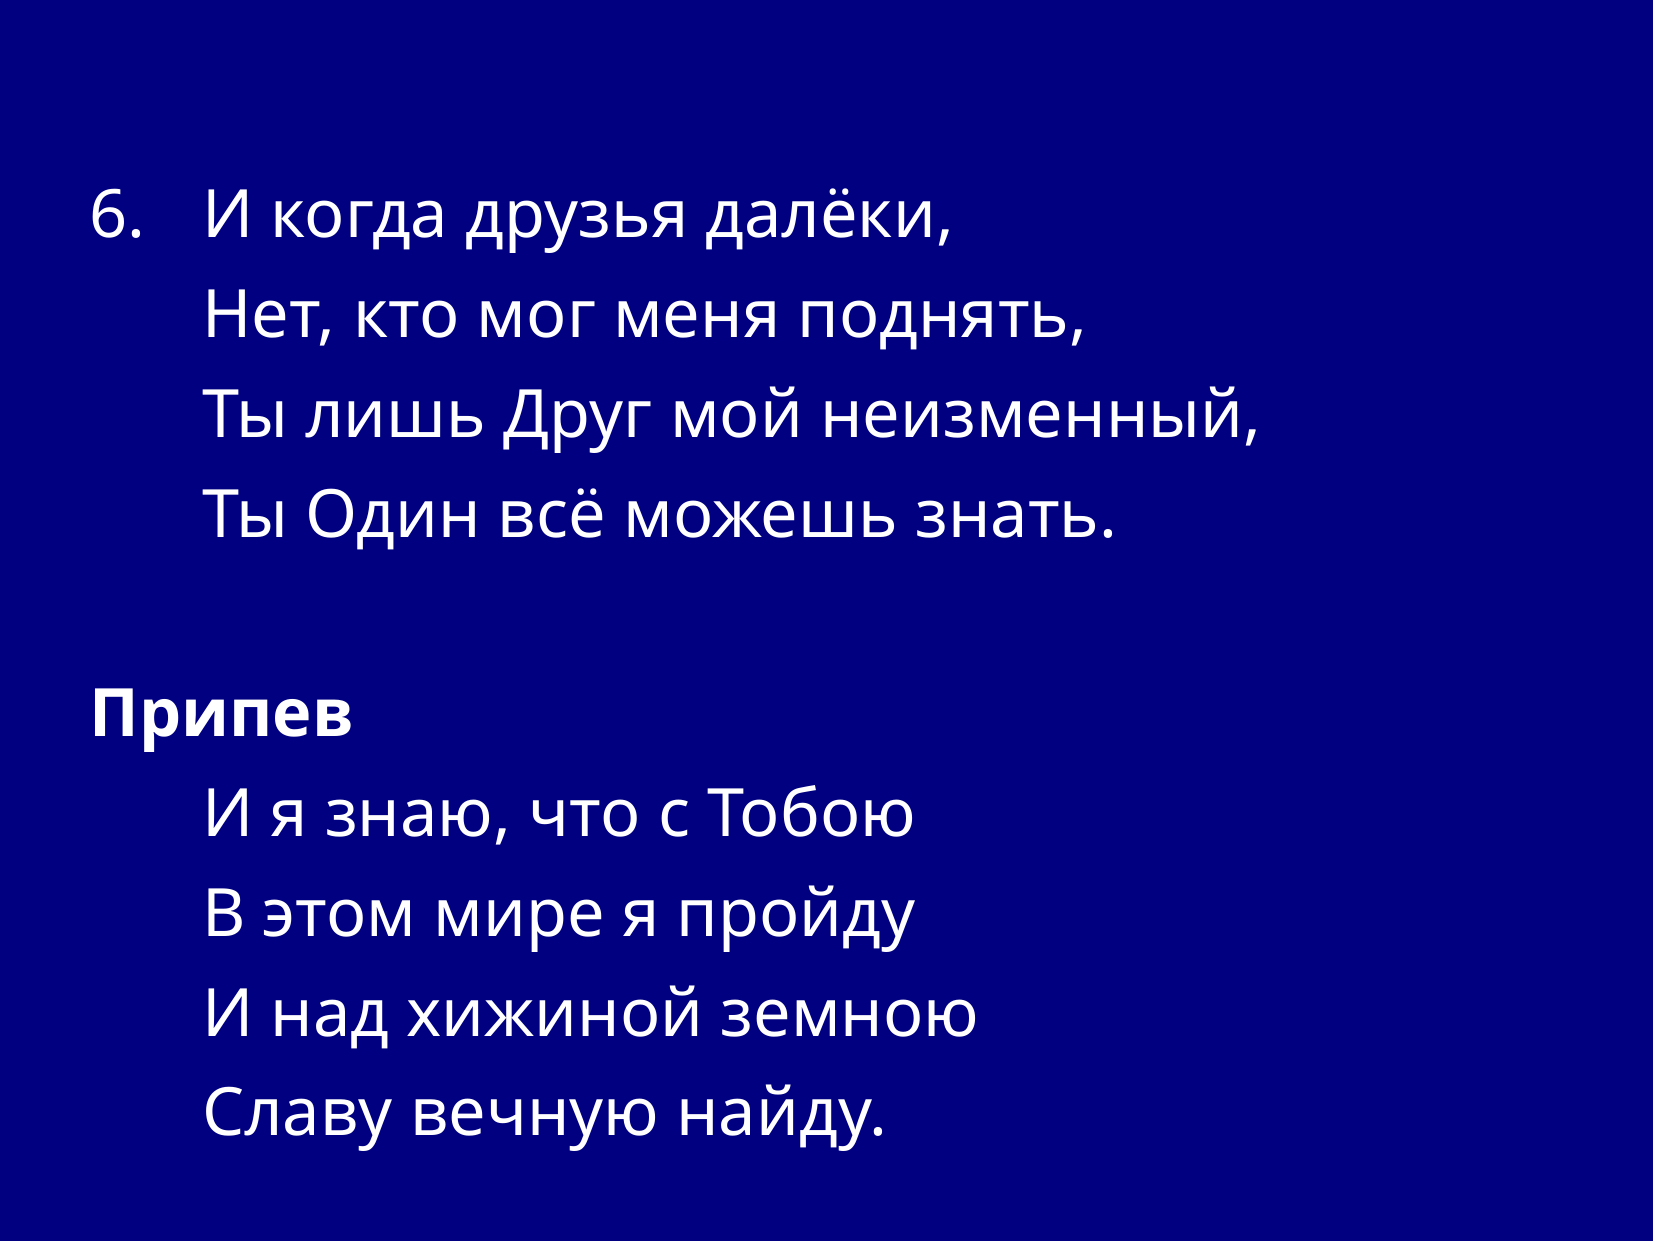

6.	И когда друзья далёки,
	Нет, кто мог меня поднять,
	Ты лишь Друг мой неизменный,
	Ты Один всё можешь знать.
Припев
	И я знаю, что с Тобою
	В этом мире я пройду
	И над хижиной земною
	Славу вечную найду.